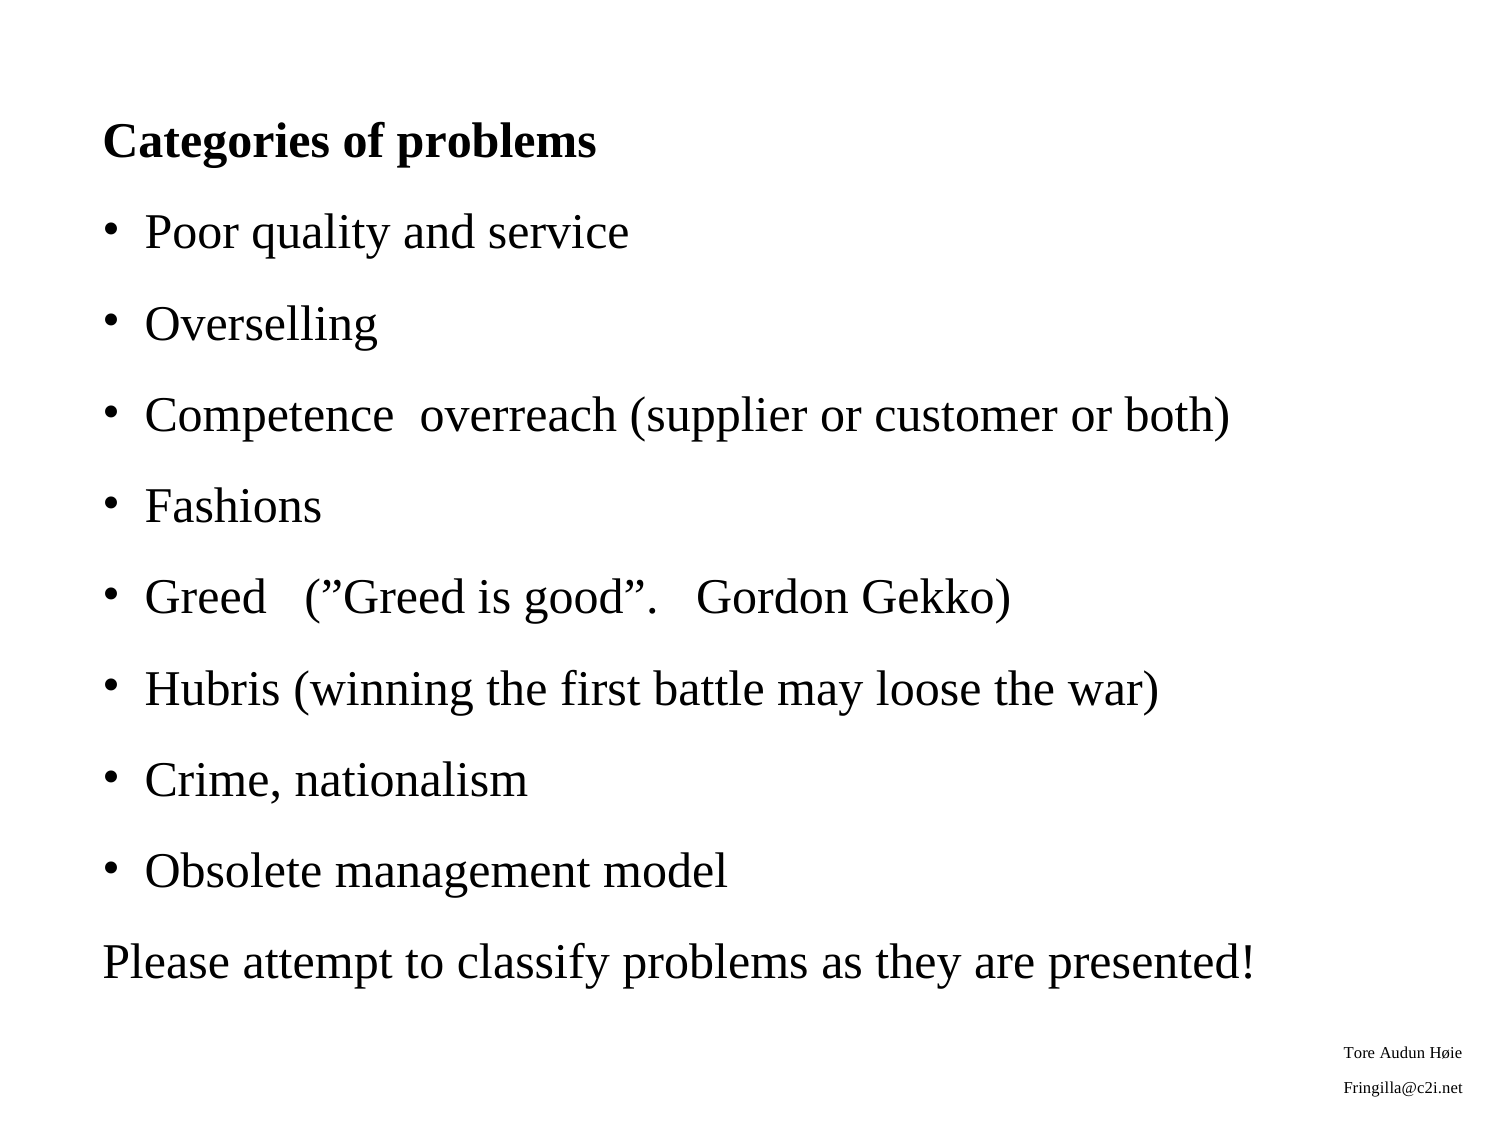

Categories of problems
 Poor quality and service
 Overselling
 Competence overreach (supplier or customer or both)
 Fashions
 Greed (”Greed is good”. Gordon Gekko)
 Hubris (winning the first battle may loose the war)
 Crime, nationalism
 Obsolete management model
Please attempt to classify problems as they are presented!
Tore Audun Høie
Fringilla@c2i.net